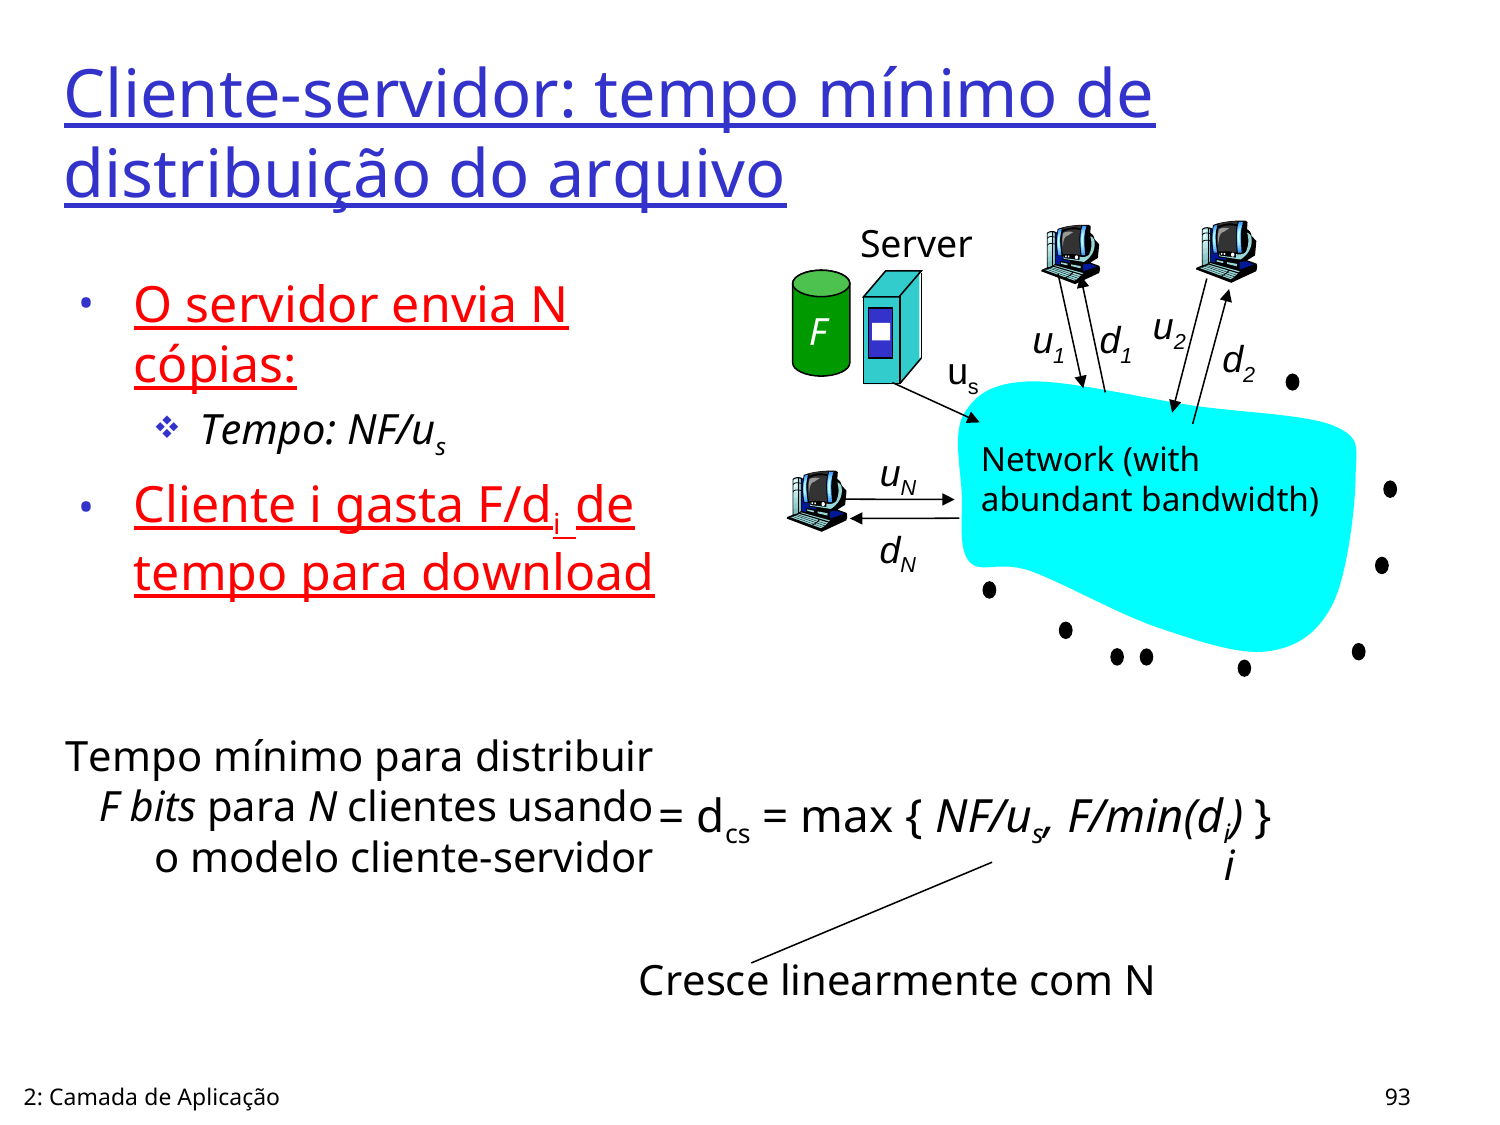

# Cliente-servidor: tempo mínimo de distribuição do arquivo
Server
O servidor envia N cópias:
Tempo: NF/us
Cliente i gasta F/di de tempo para download
u2
F
u1
d1
d2
us
Network (with
abundant bandwidth)
uN
dN
Tempo mínimo para distribuir
F bits para N clientes usando
o modelo cliente-servidor
= dcs = max { NF/us, F/min(di) }
i
Cresce linearmente com N
93